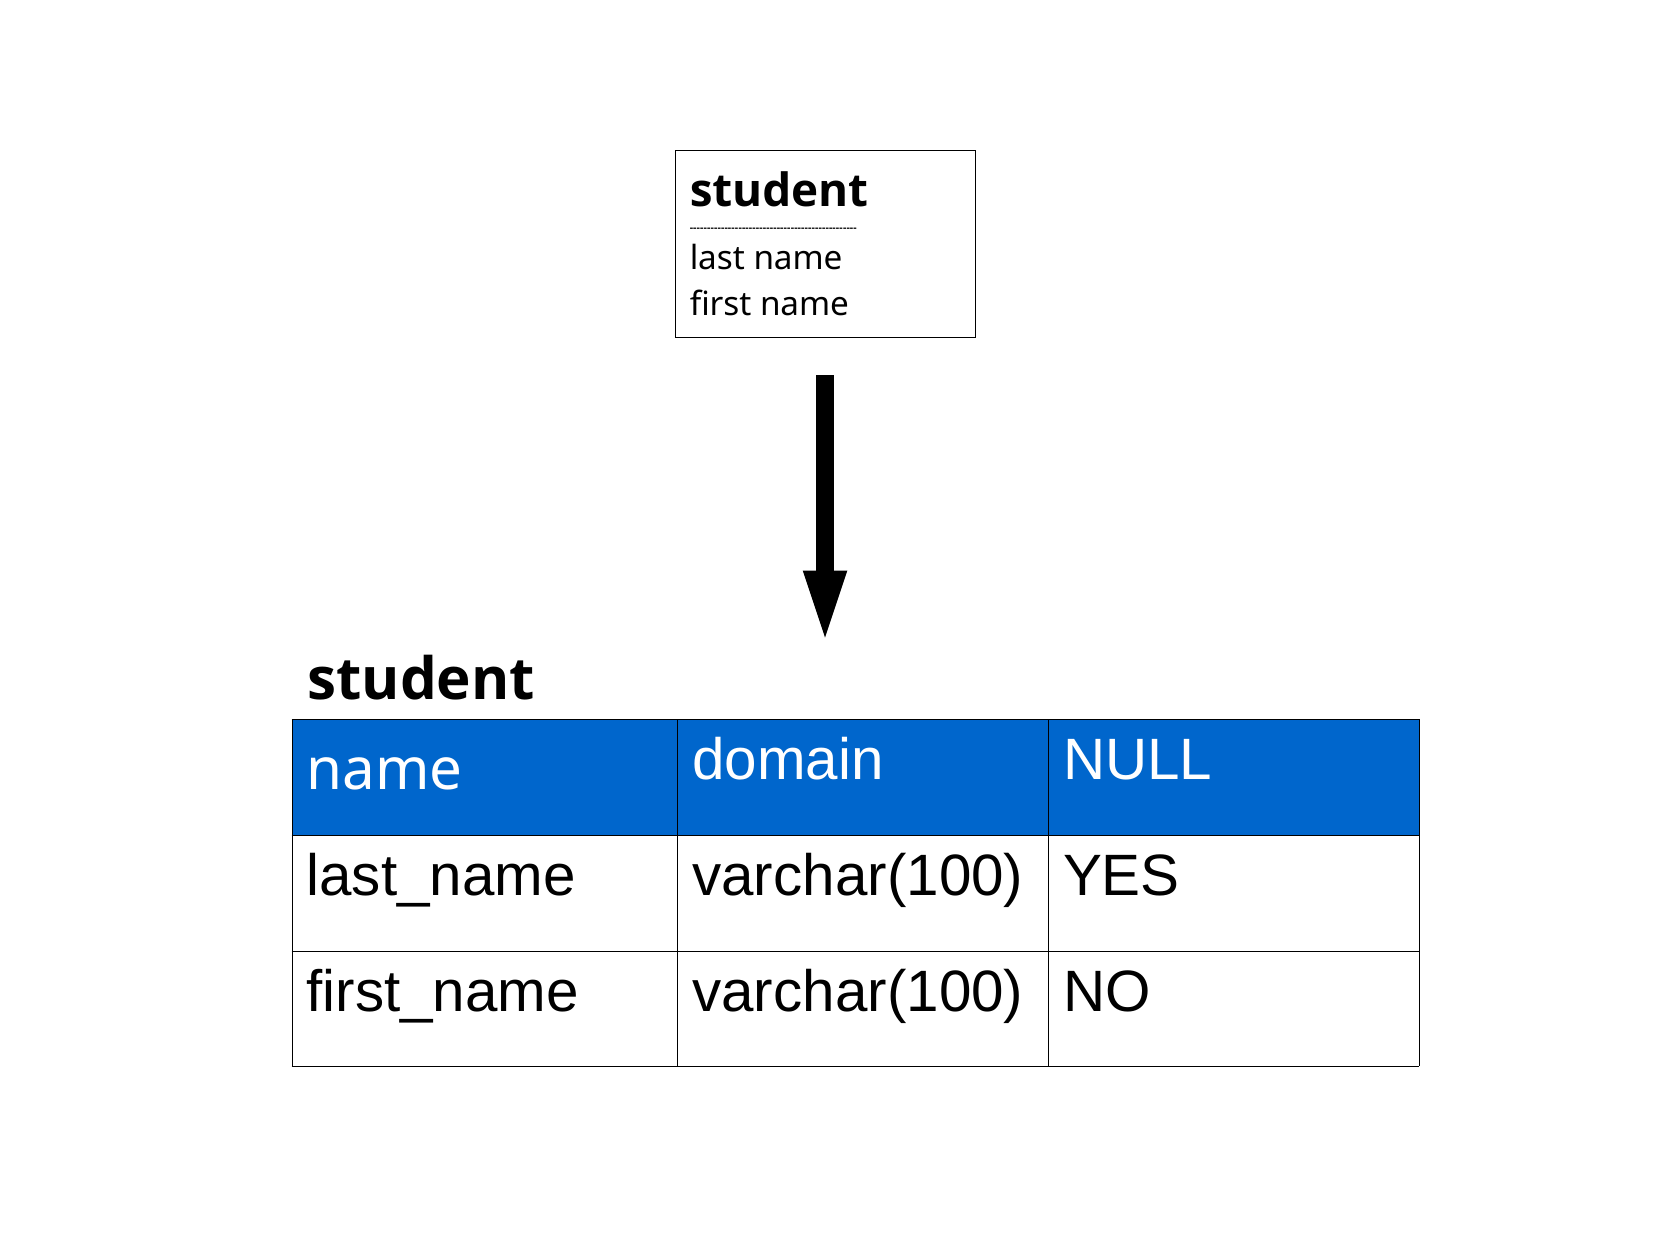

student
------------------------------------------------
last name
first name
student
| name | domain | NULL |
| --- | --- | --- |
| last\_name | varchar(100) | YES |
| first\_name | varchar(100) | NO |